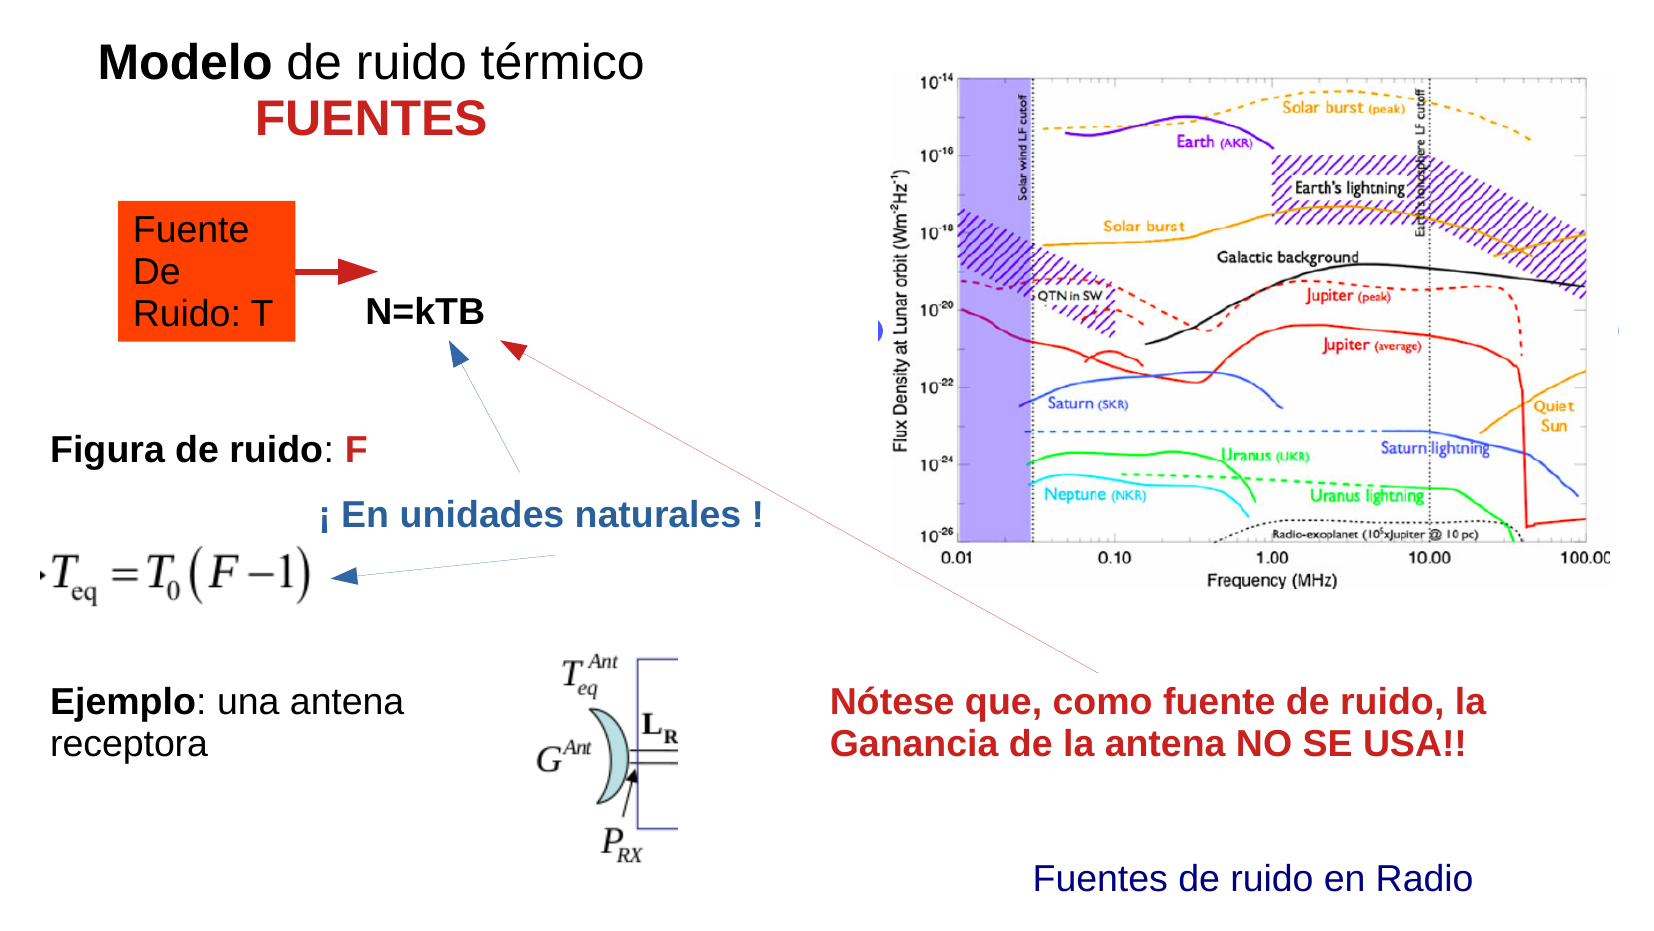

Modelo de ruido térmico
FUENTES
Fuente
De
Ruido: T
N=kTB
Figura de ruido: F
¡ En unidades naturales !
Ejemplo: una antena receptora
Nótese que, como fuente de ruido, la
Ganancia de la antena NO SE USA!!
Fuentes de ruido en Radio